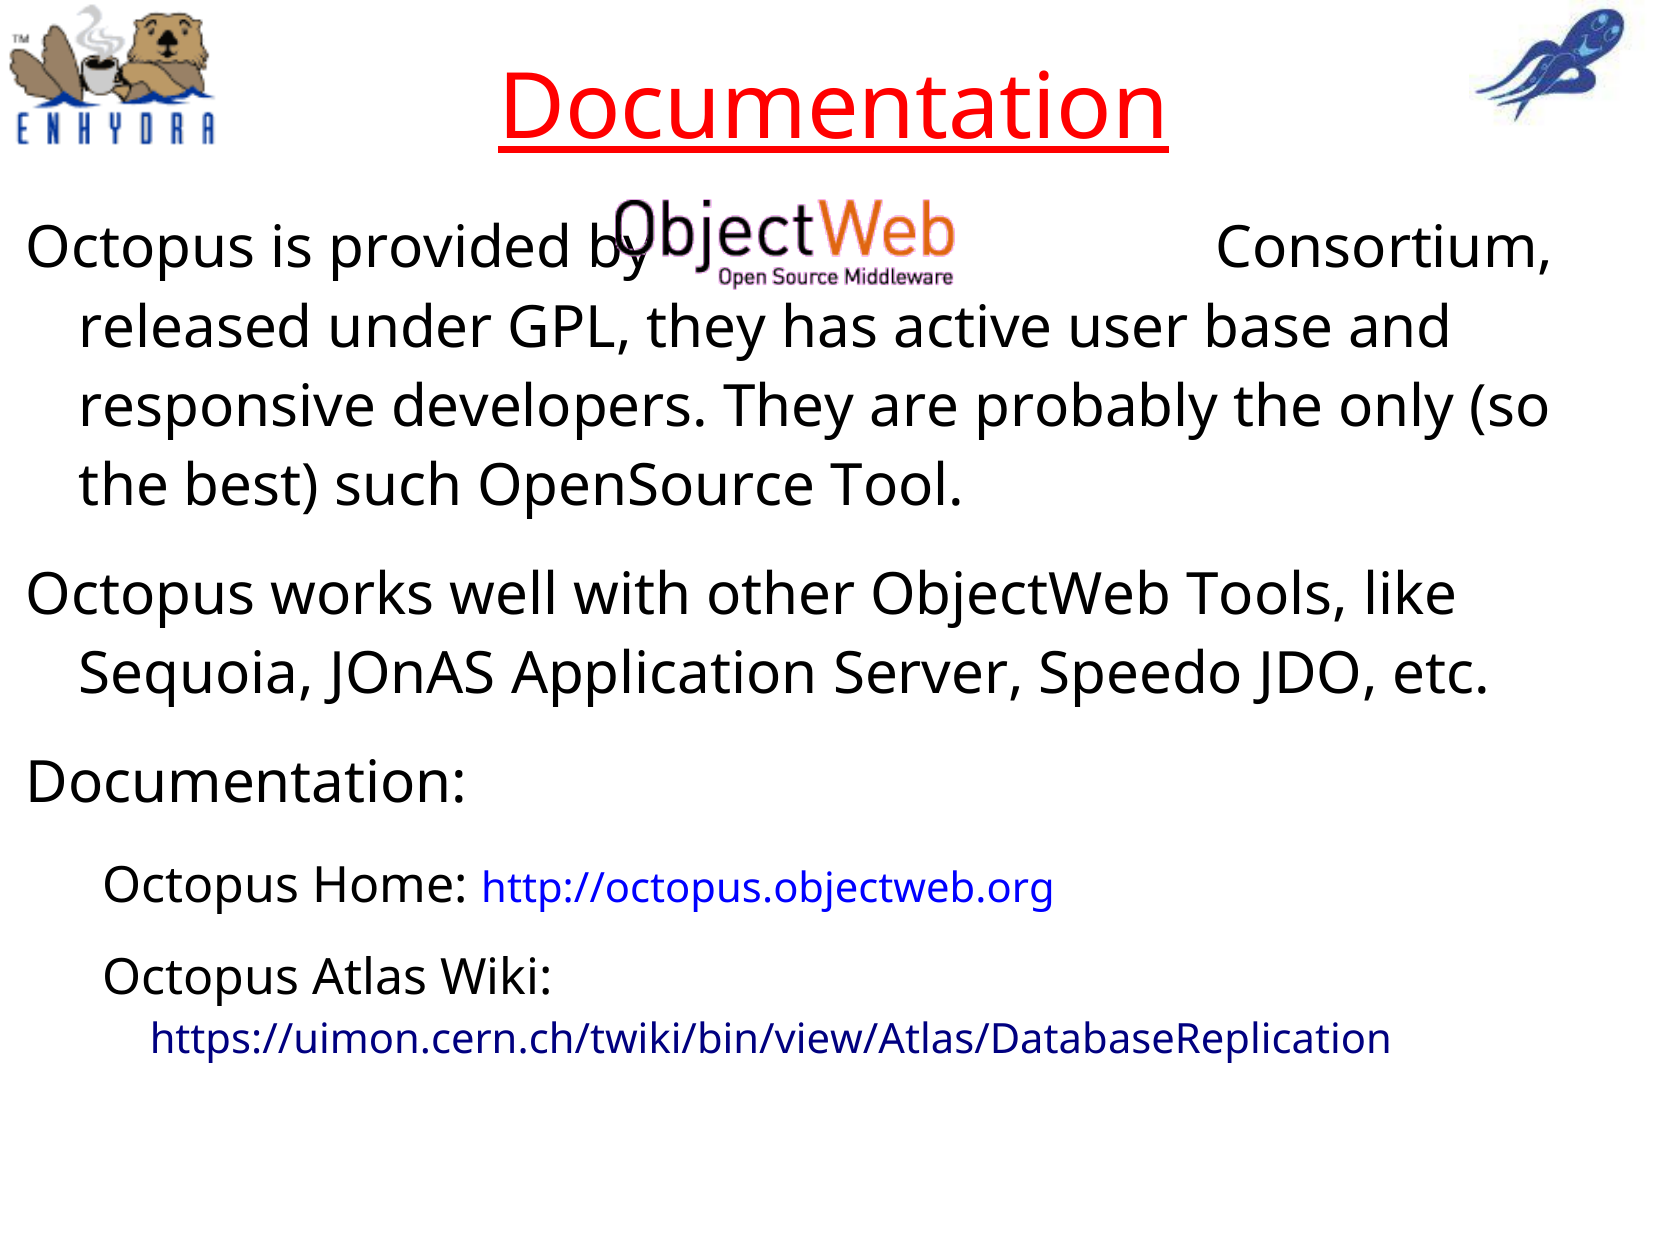

# Documentation
Octopus is provided by Consortium, released under GPL, they has active user base and responsive developers. They are probably the only (so the best) such OpenSource Tool.
Octopus works well with other ObjectWeb Tools, like Sequoia, JOnAS Application Server, Speedo JDO, etc.
Documentation:
Octopus Home: http://octopus.objectweb.org
Octopus Atlas Wiki: https://uimon.cern.ch/twiki/bin/view/Atlas/DatabaseReplication